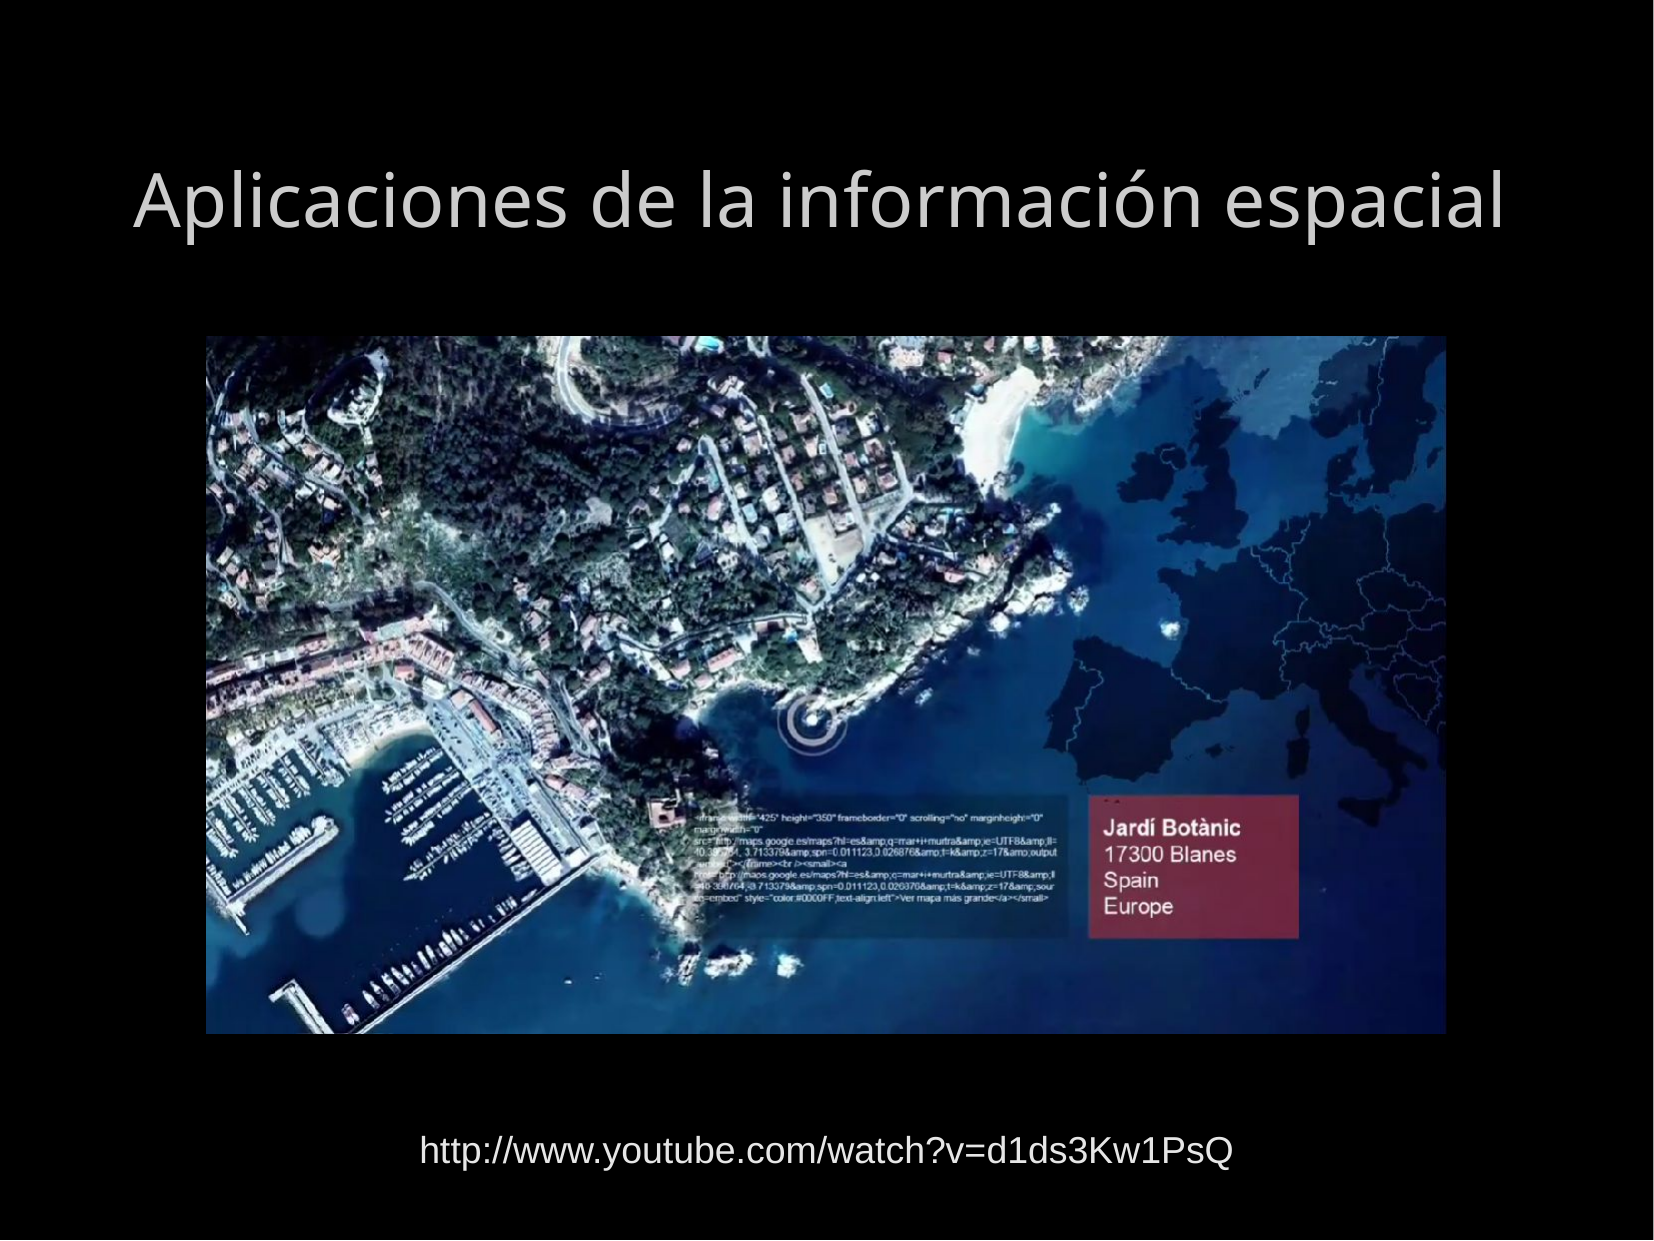

# Aplicaciones de la información espacial
http://www.youtube.com/watch?v=d1ds3Kw1PsQ